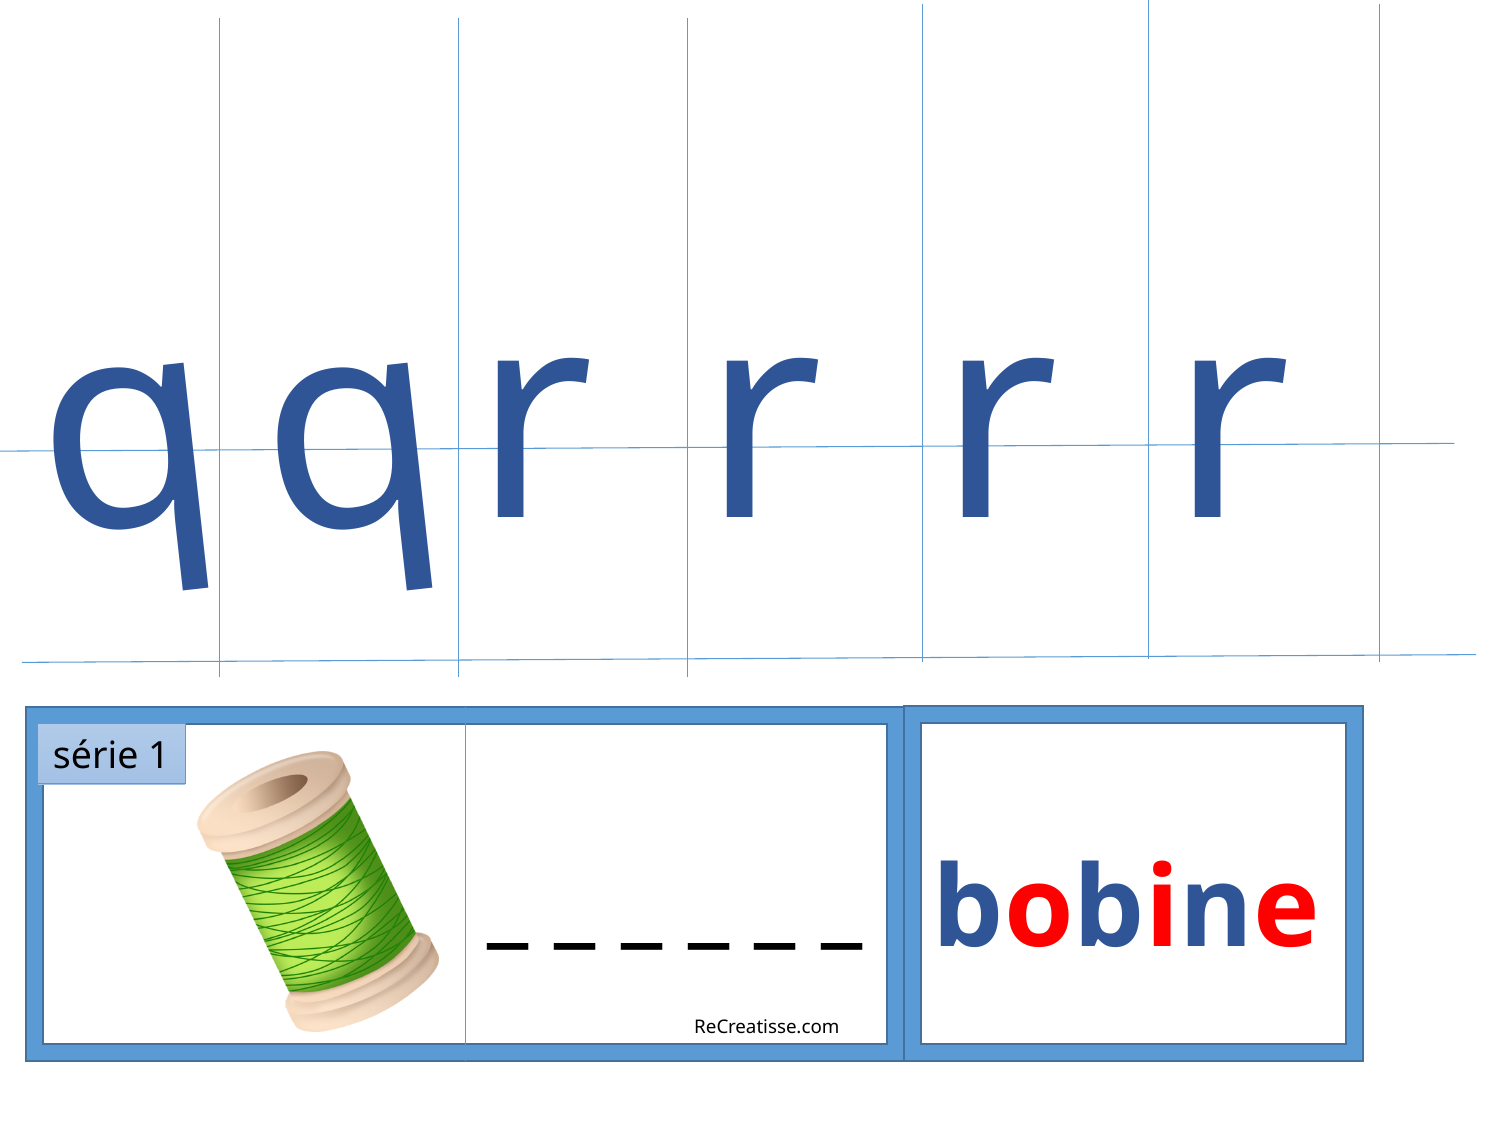

r
r
r
r
q
q
série 1
_ _ _ _ _ _
bobine
ReCreatisse.com